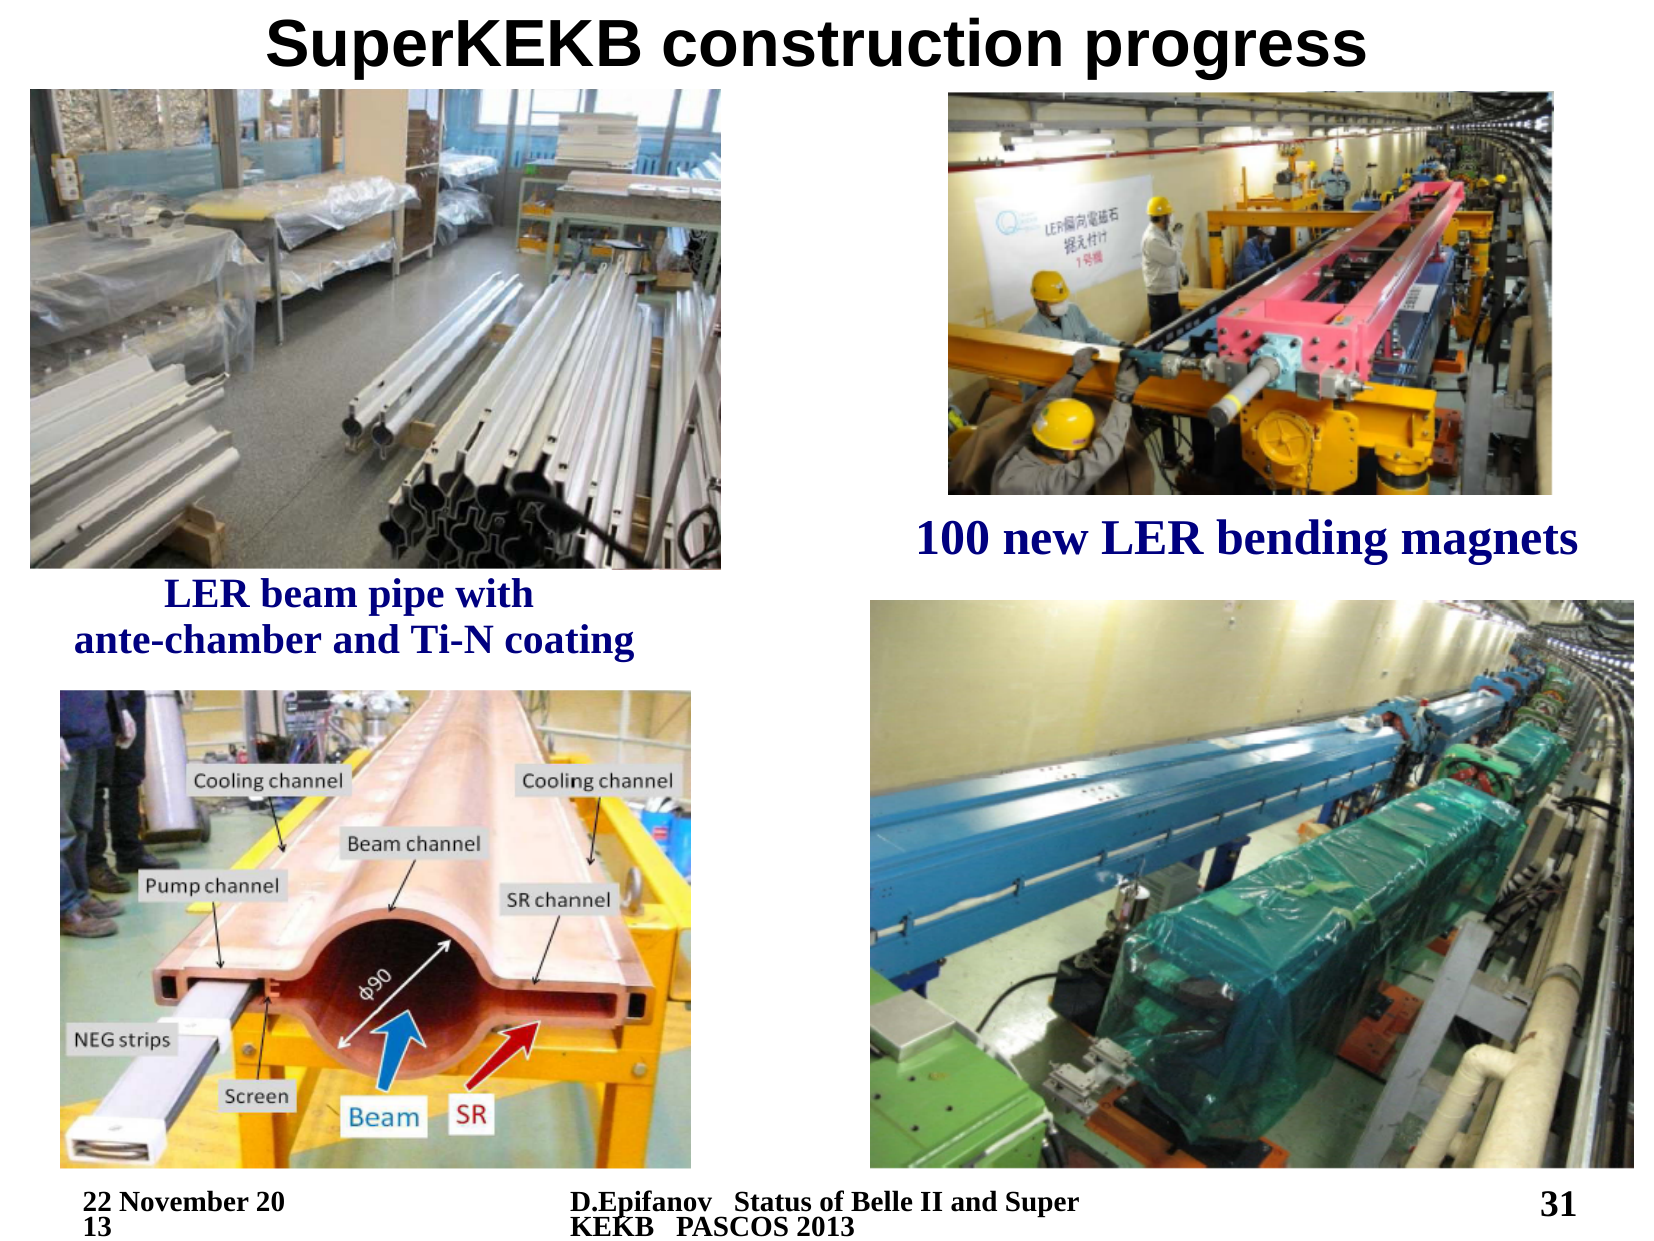

# SuperKEKB construction progress
100 new LER bending magnets
LER beam pipe with
ante-chamber and Ti-N coating
31
22 November 2013
D.Epifanov Status of Belle II and SuperKEKB PASCOS 2013